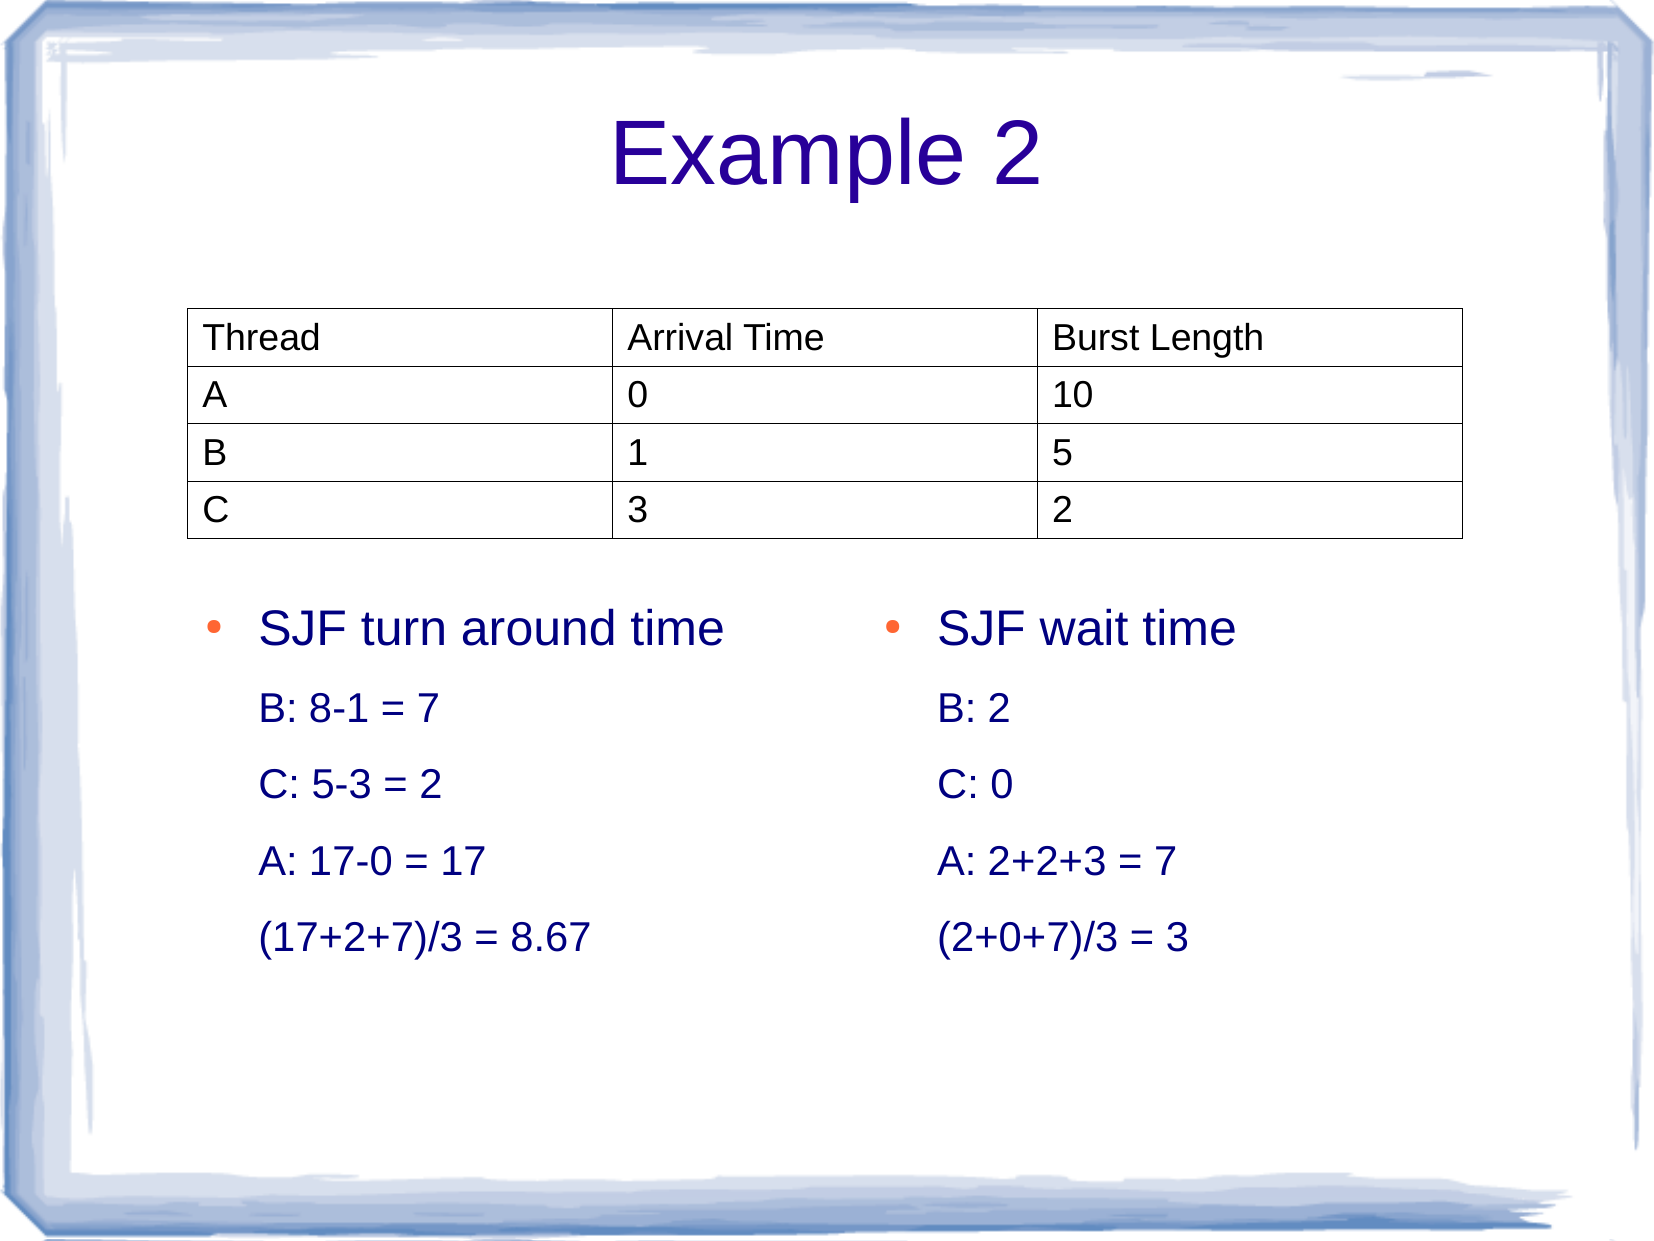

# Example 2
| Thread | Arrival Time | Burst Length |
| --- | --- | --- |
| A | 0 | 10 |
| B | 1 | 5 |
| C | 3 | 2 |
SJF turn around time
B: 8-1 = 7
C: 5-3 = 2
A: 17-0 = 17
(17+2+7)/3 = 8.67
SJF wait time
B: 2
C: 0
A: 2+2+3 = 7
(2+0+7)/3 = 3